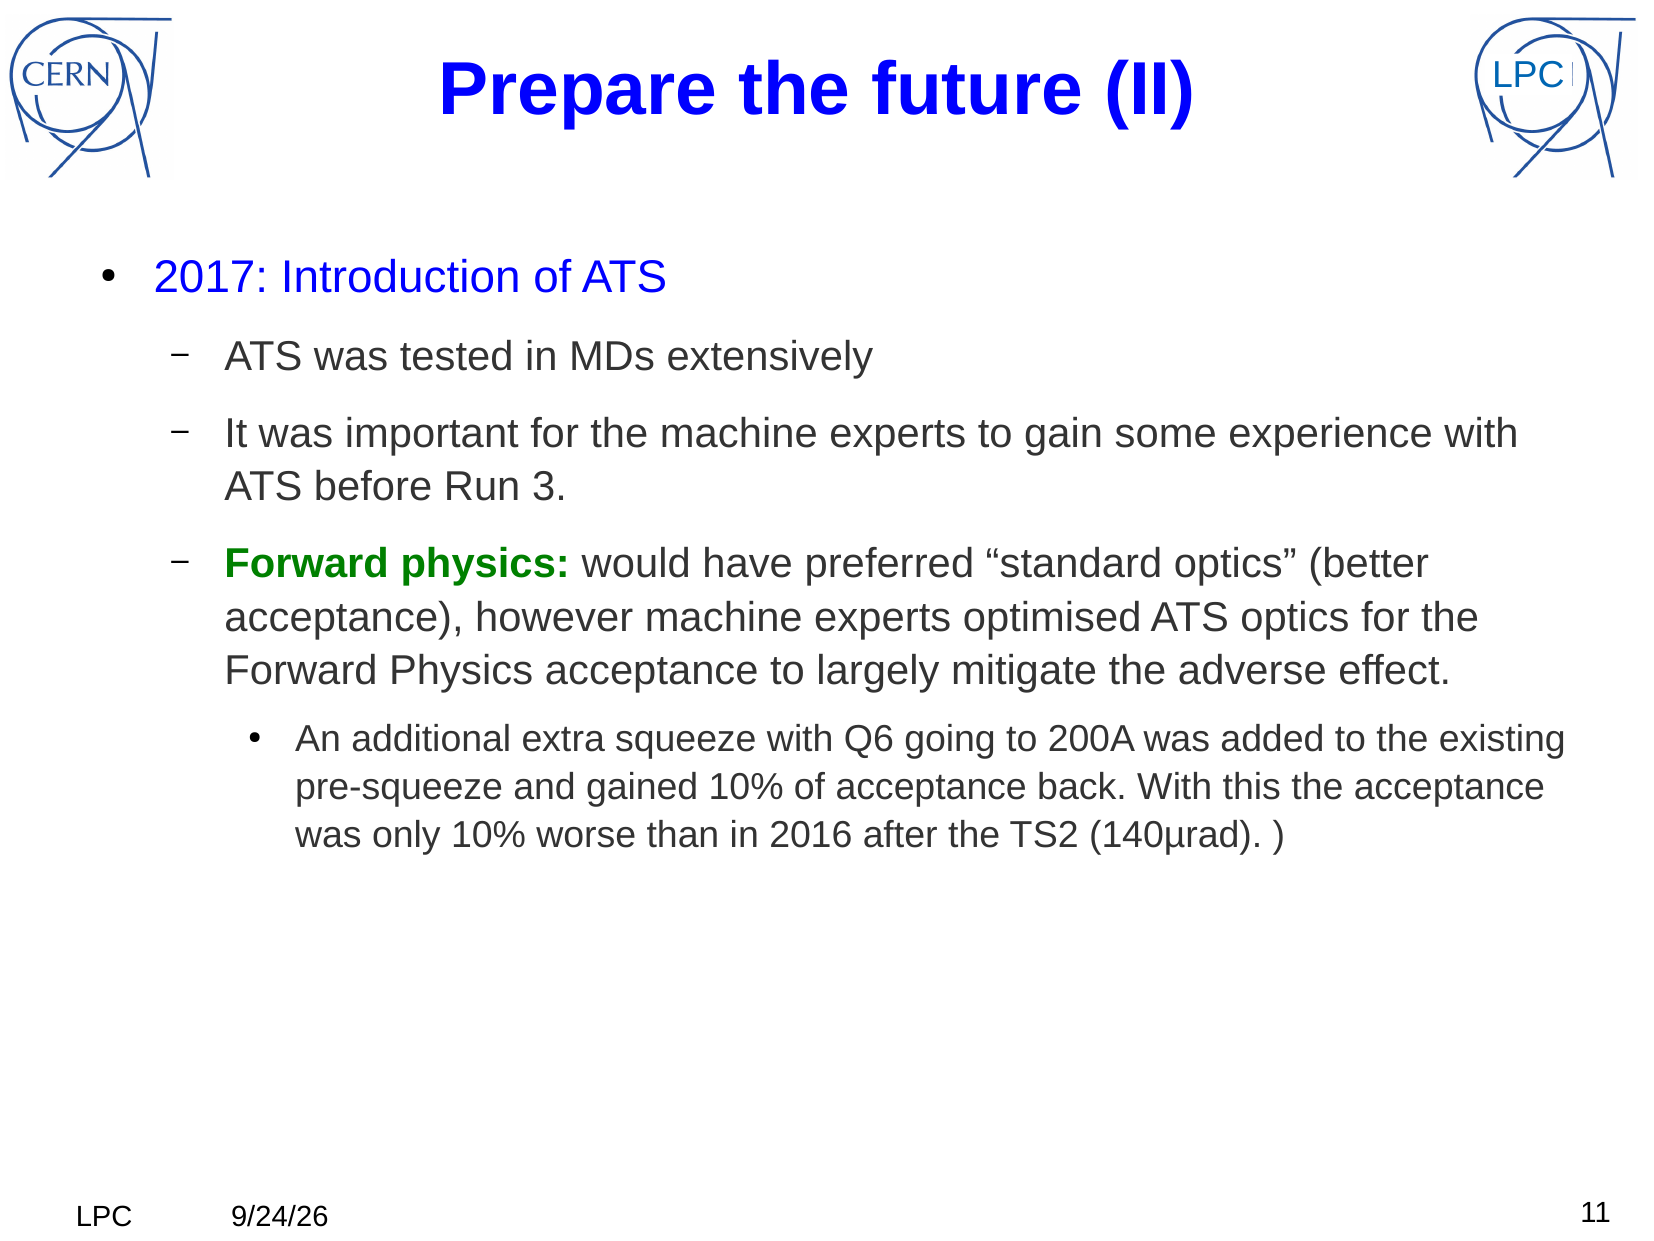

# Prepare the future (II)
2017: Introduction of ATS
ATS was tested in MDs extensively
It was important for the machine experts to gain some experience with ATS before Run 3.
Forward physics: would have preferred “standard optics” (better acceptance), however machine experts optimised ATS optics for the Forward Physics acceptance to largely mitigate the adverse effect.
An additional extra squeeze with Q6 going to 200A was added to the existing pre-squeeze and gained 10% of acceptance back. With this the acceptance was only 10% worse than in 2016 after the TS2 (140µrad). )